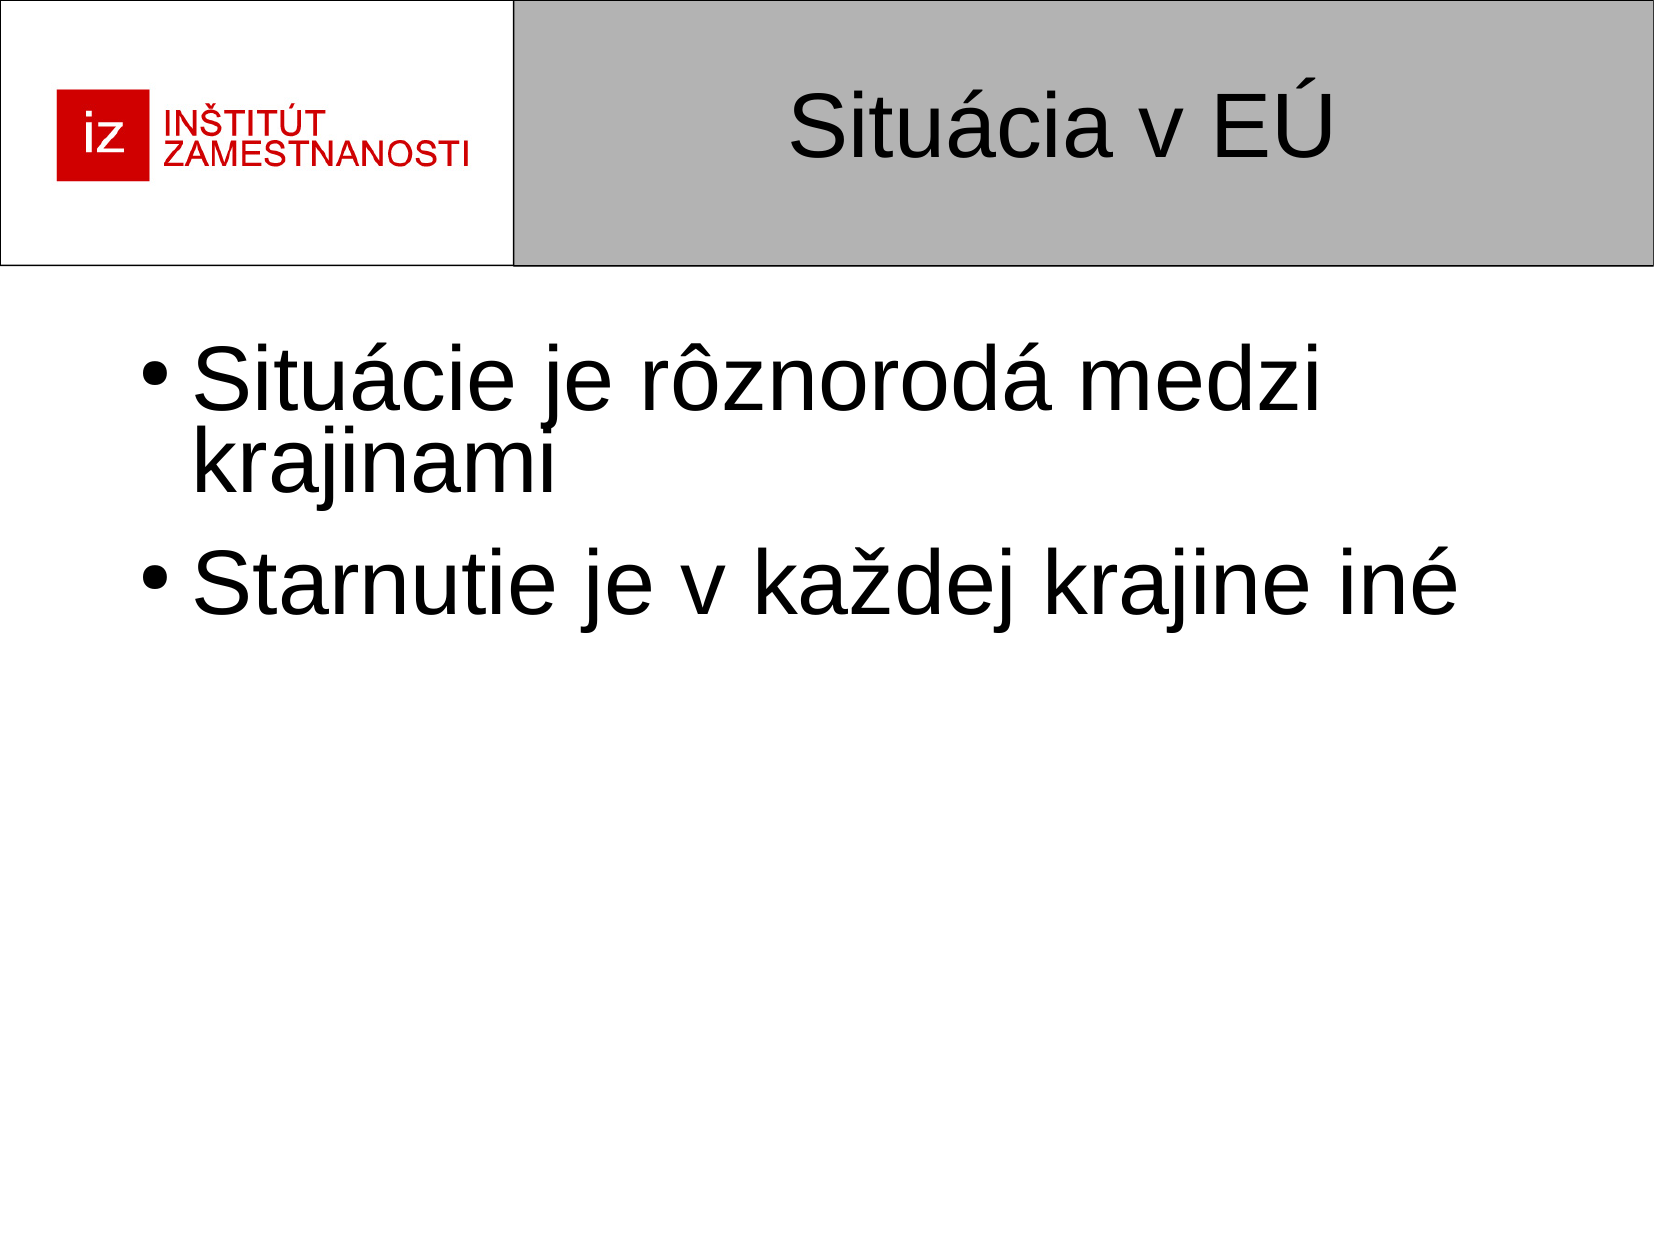

# Situácia v EÚ
Situácie je rôznorodá medzi krajinami
Starnutie je v každej krajine iné